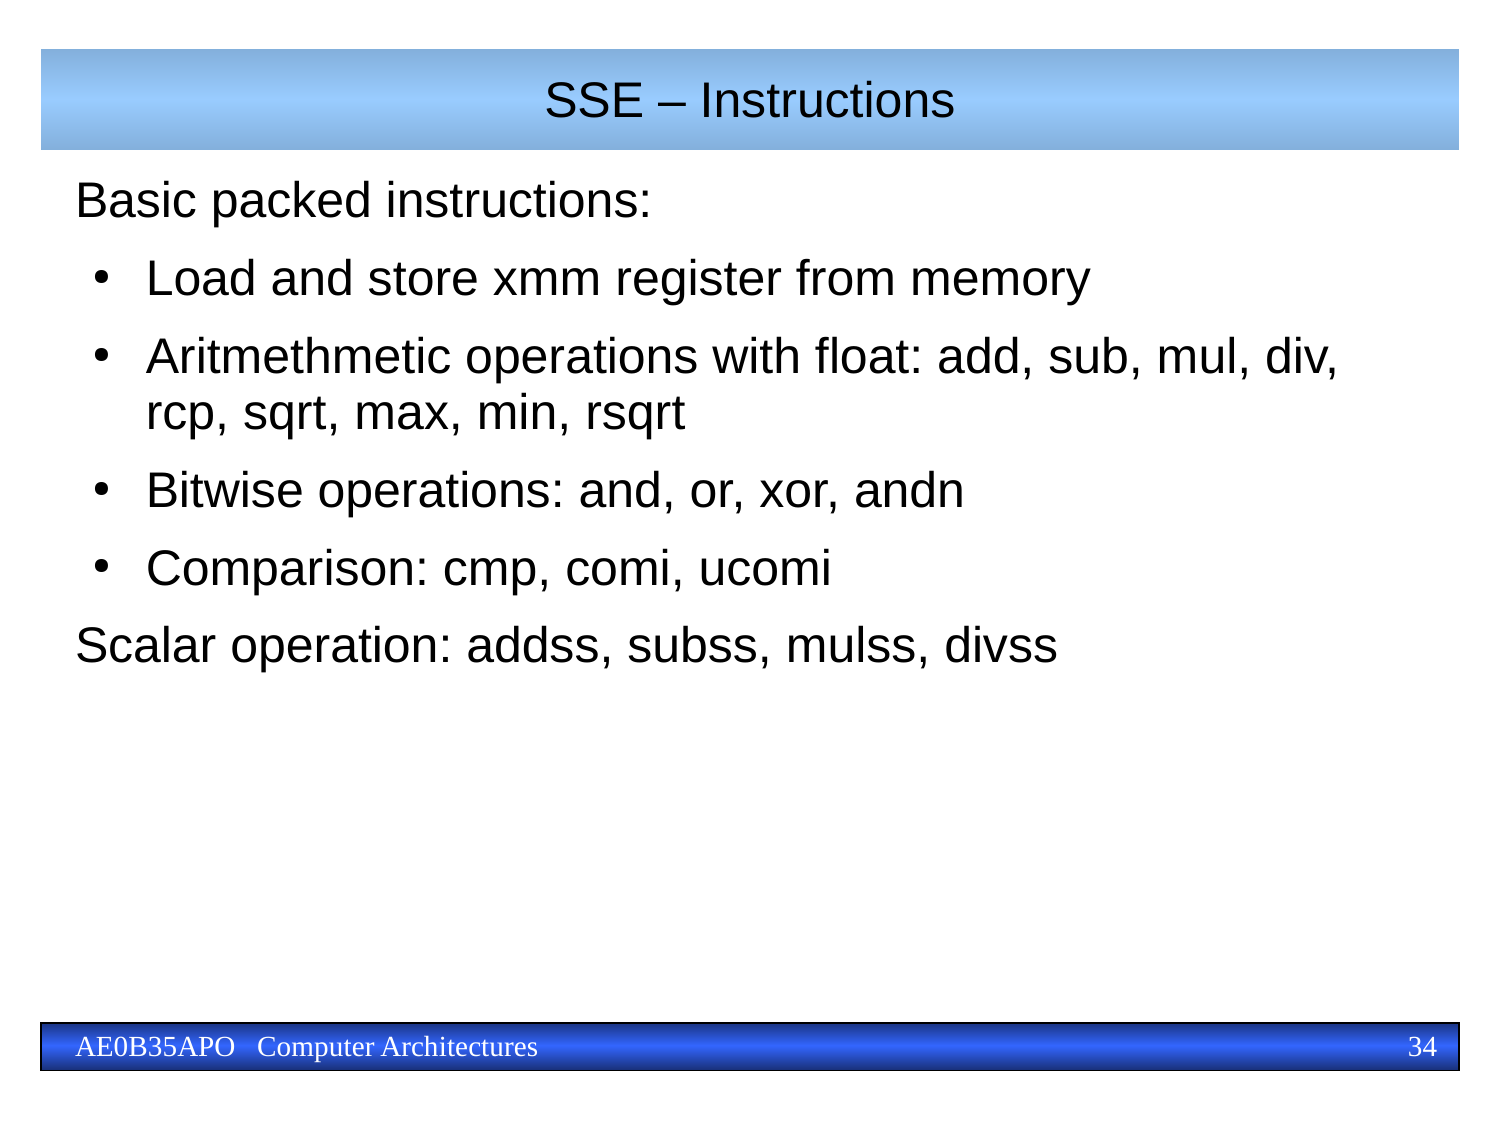

# SSE – Instructions
Basic packed instructions:
Load and store xmm register from memory
Aritmethmetic operations with float: add, sub, mul, div, rcp, sqrt, max, min, rsqrt
Bitwise operations: and, or, xor, andn
Comparison: cmp, comi, ucomi
Scalar operation: addss, subss, mulss, divss
AE0B35APO Computer Architectures
34